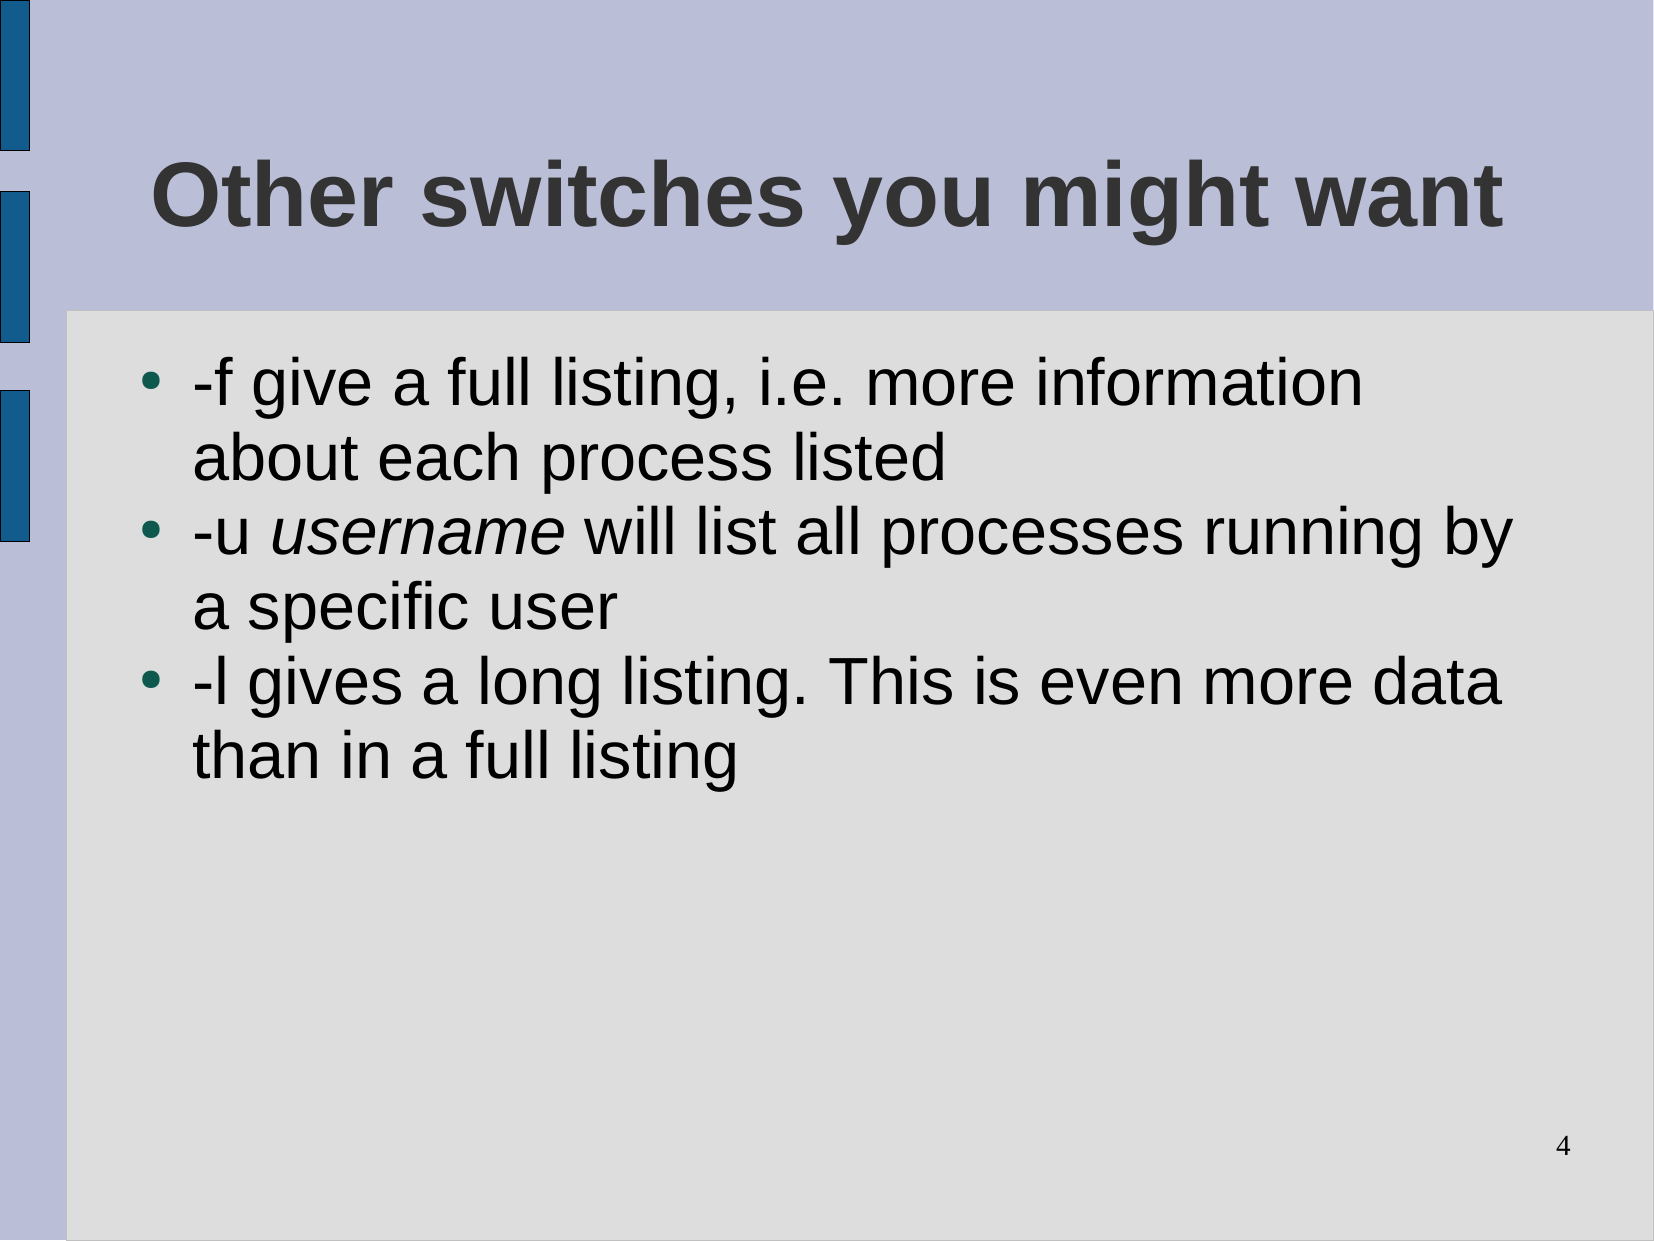

# Other switches you might want
-f give a full listing, i.e. more information about each process listed
-u username will list all processes running by a specific user
-l gives a long listing. This is even more data than in a full listing
4